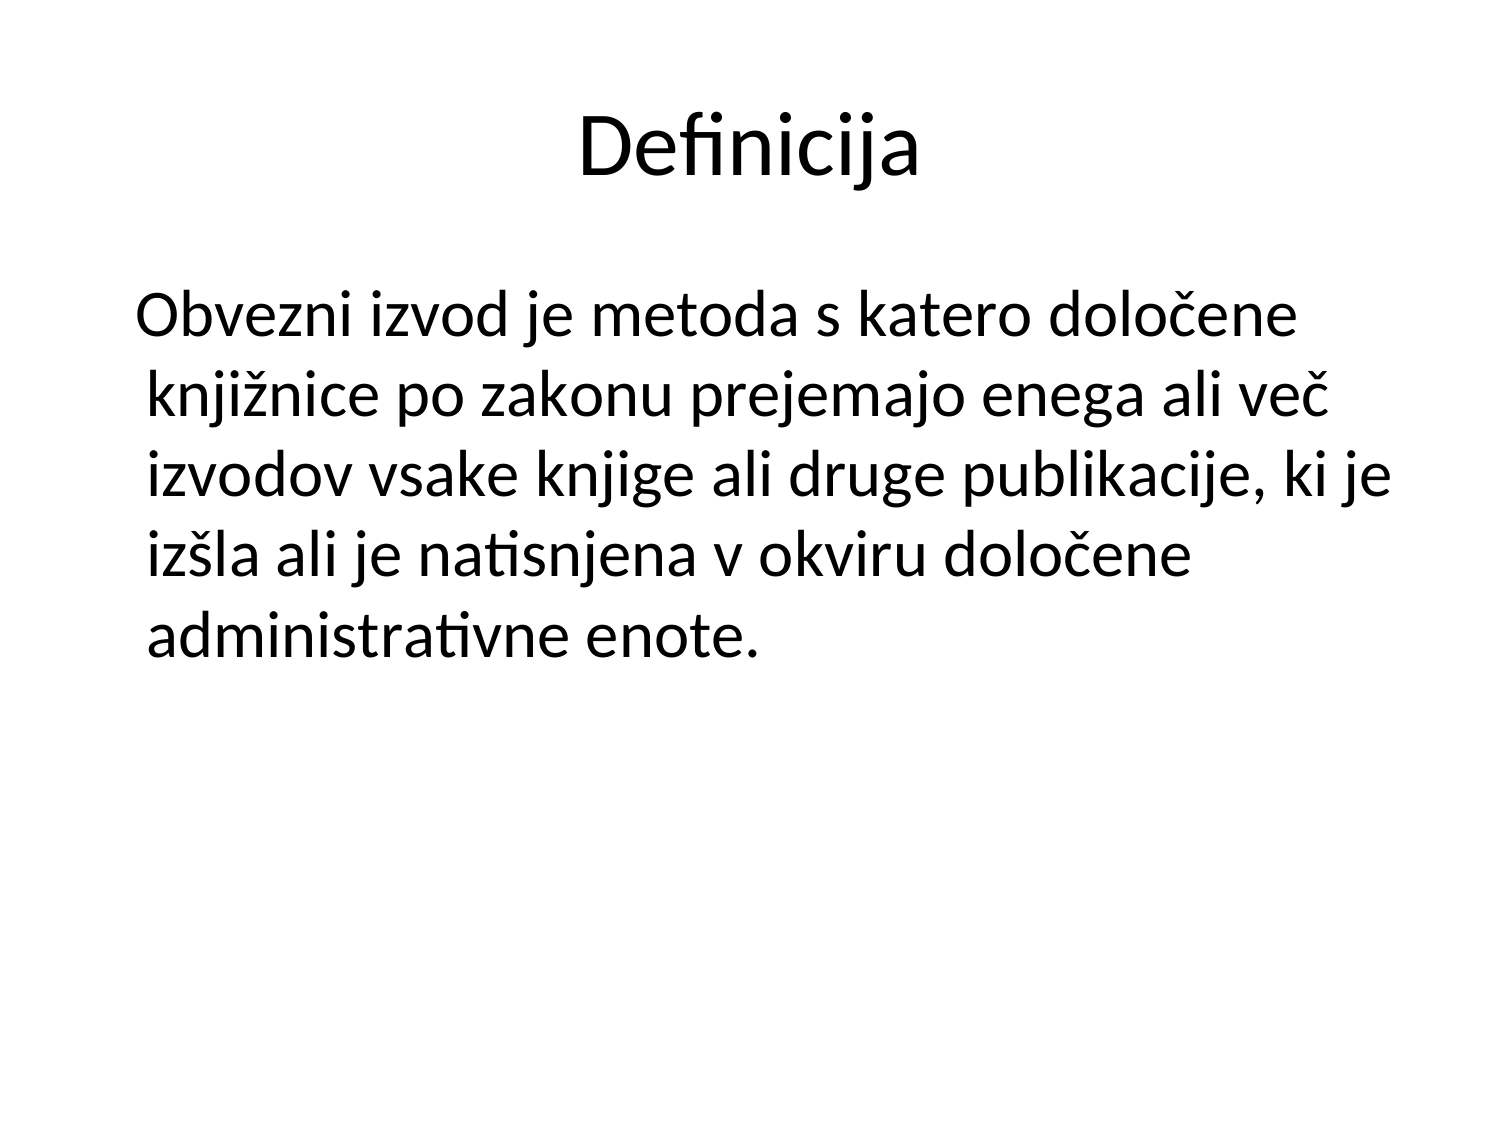

# Definicija
 Obvezni izvod je metoda s katero določene knjižnice po zakonu prejemajo enega ali več izvodov vsake knjige ali druge publikacije, ki je izšla ali je natisnjena v okviru določene administrativne enote.